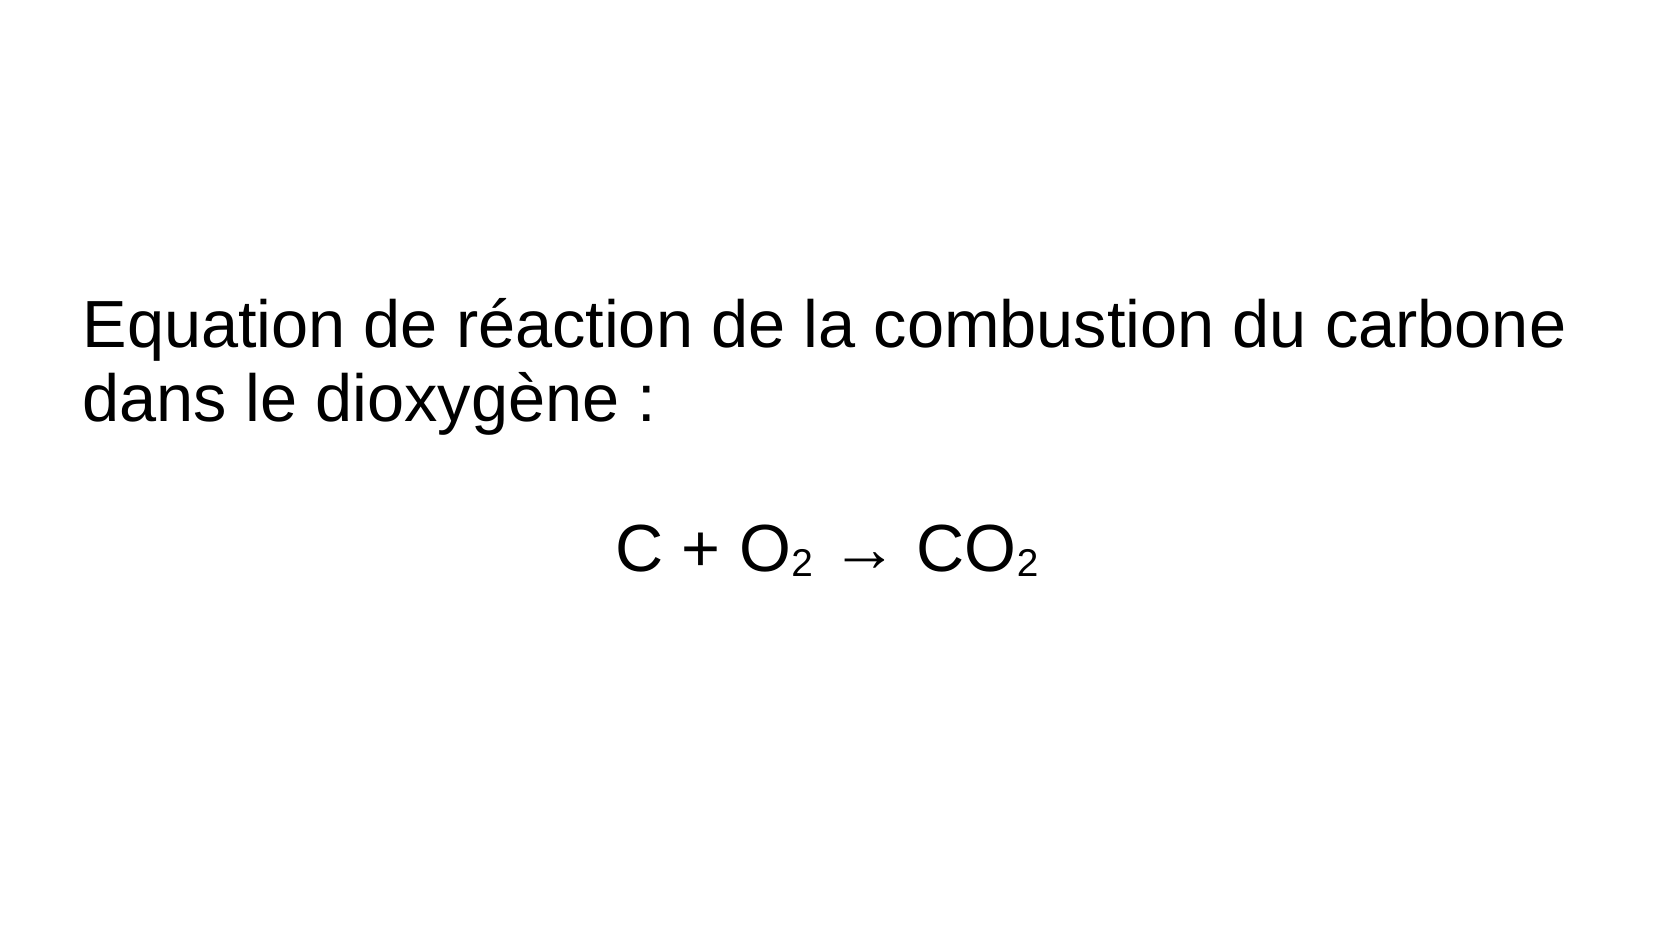

# Equation de réaction de la combustion du carbone dans le dioxygène :
C + O2 → CO2